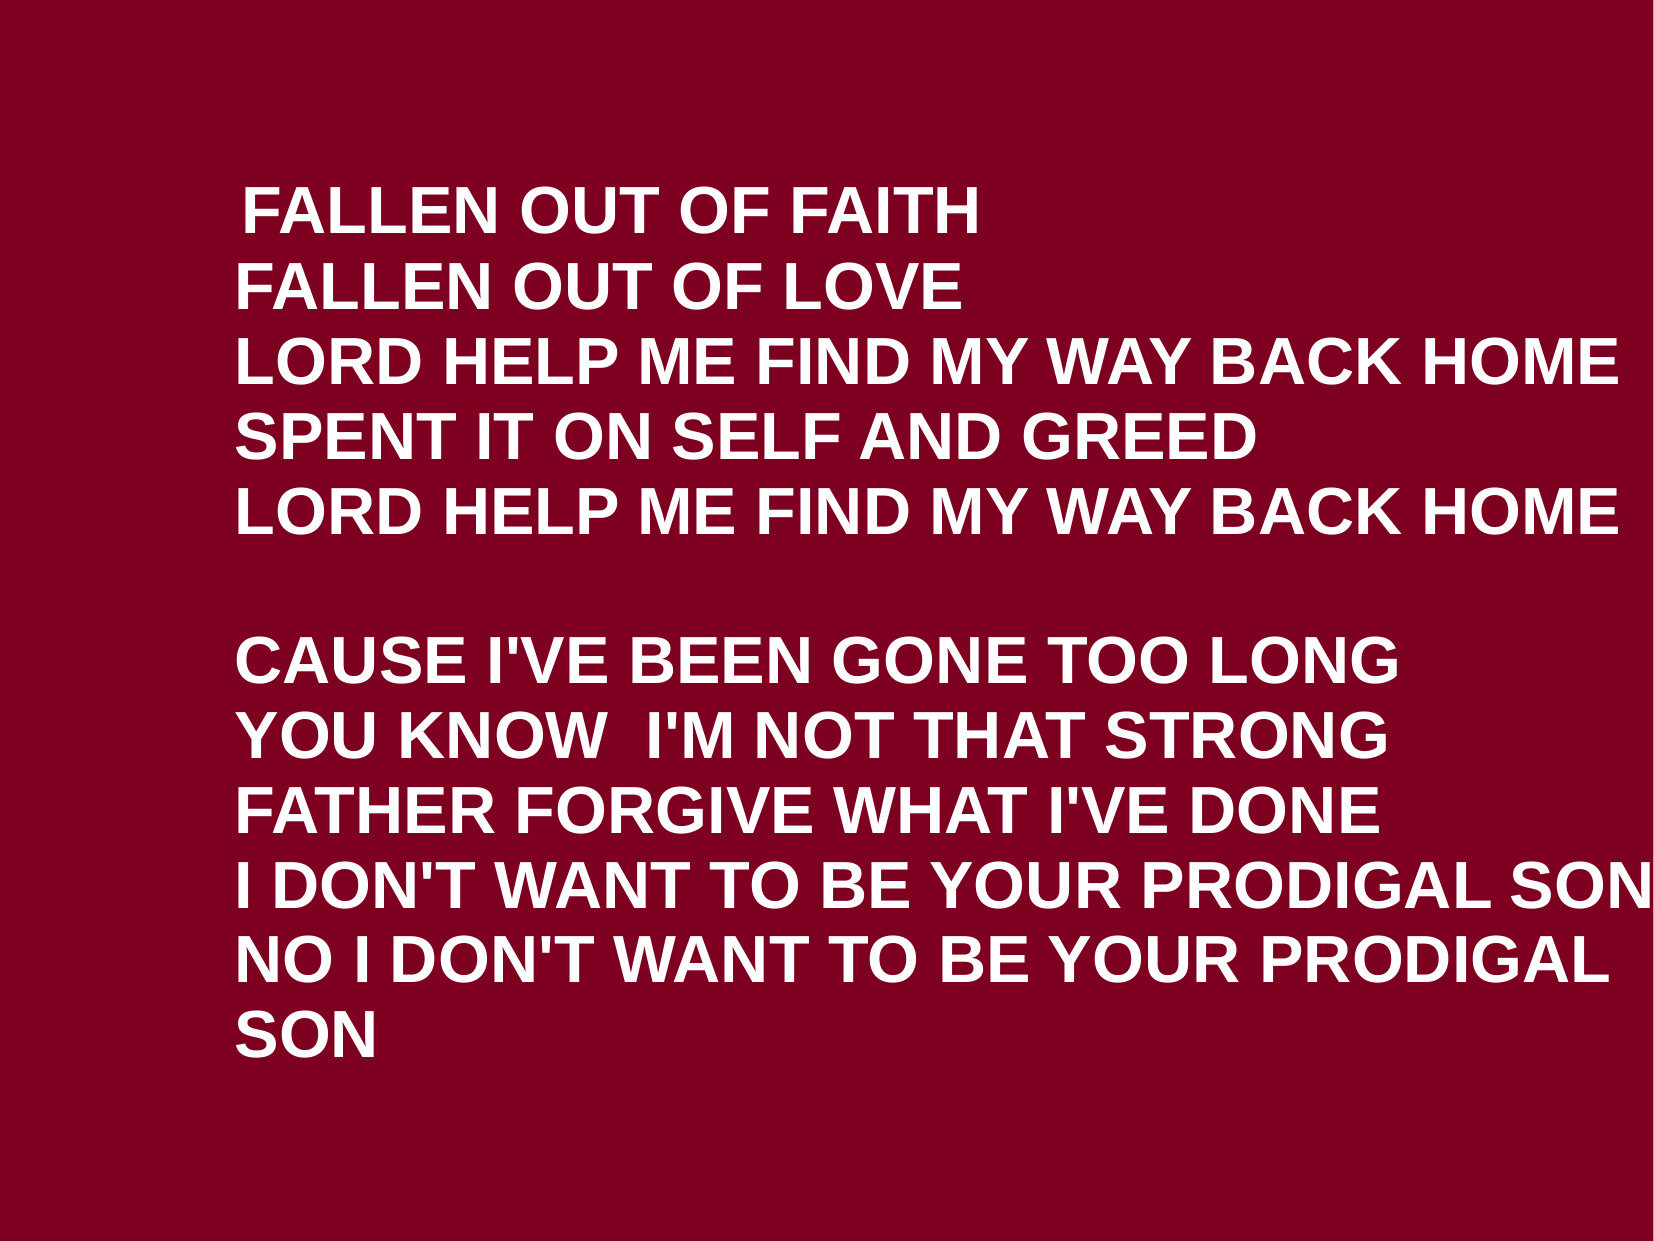

#
 FALLEN OUT OF FAITH
			FALLEN OUT OF LOVE
			LORD HELP ME FIND MY WAY BACK HOME
			SPENT IT ON SELF AND GREED
			LORD HELP ME FIND MY WAY BACK HOME
			CAUSE I'VE BEEN GONE TOO LONG
			YOU KNOW I'M NOT THAT STRONG
			FATHER FORGIVE WHAT I'VE DONE
			I DON'T WANT TO BE YOUR PRODIGAL SON
			NO I DON'T WANT TO BE YOUR PRODIGAL 				SON
				.